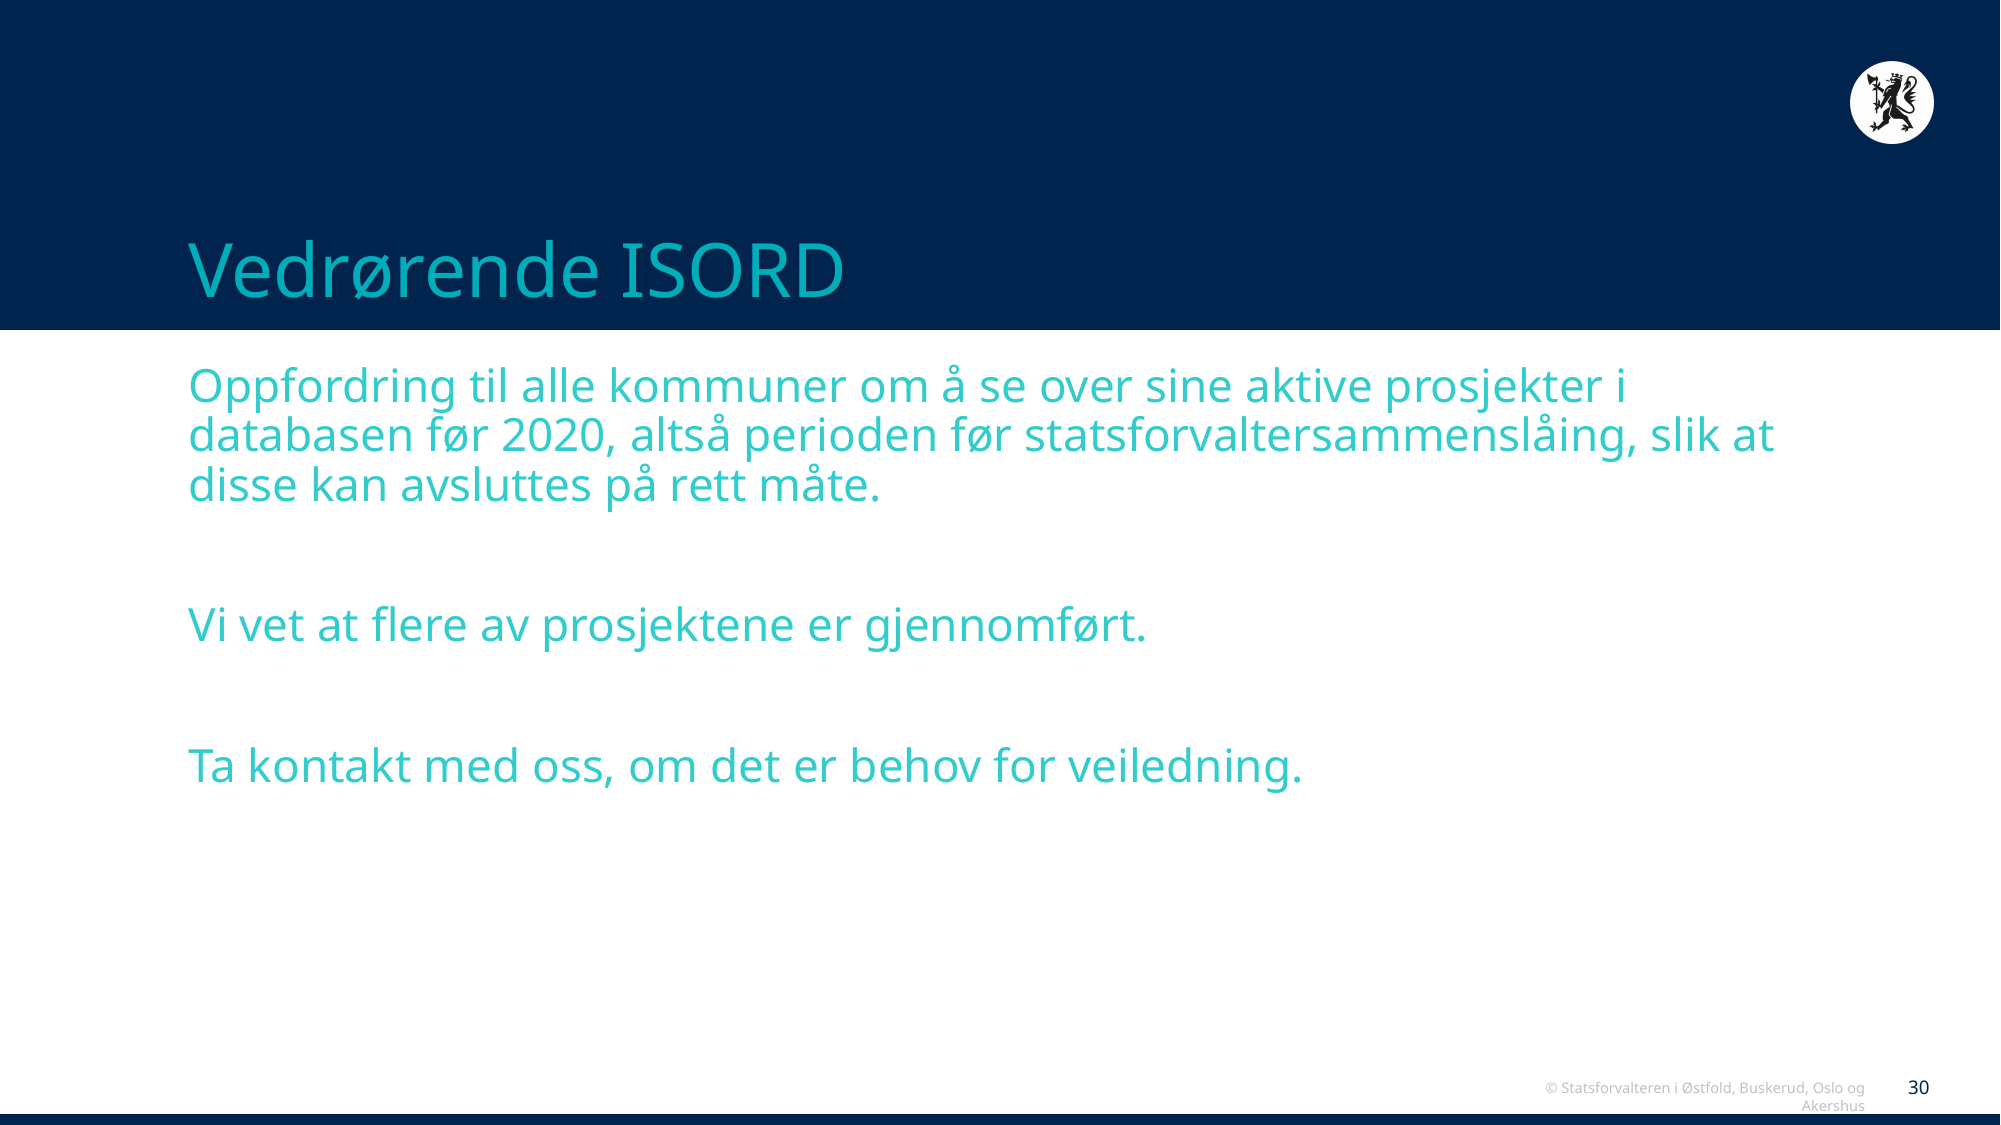

# Vedrørende ISORD
Oppfordring til alle kommuner om å se over sine aktive prosjekter i databasen før 2020, altså perioden før statsforvaltersammenslåing, slik at disse kan avsluttes på rett måte.
Vi vet at flere av prosjektene er gjennomført.
Ta kontakt med oss, om det er behov for veiledning.